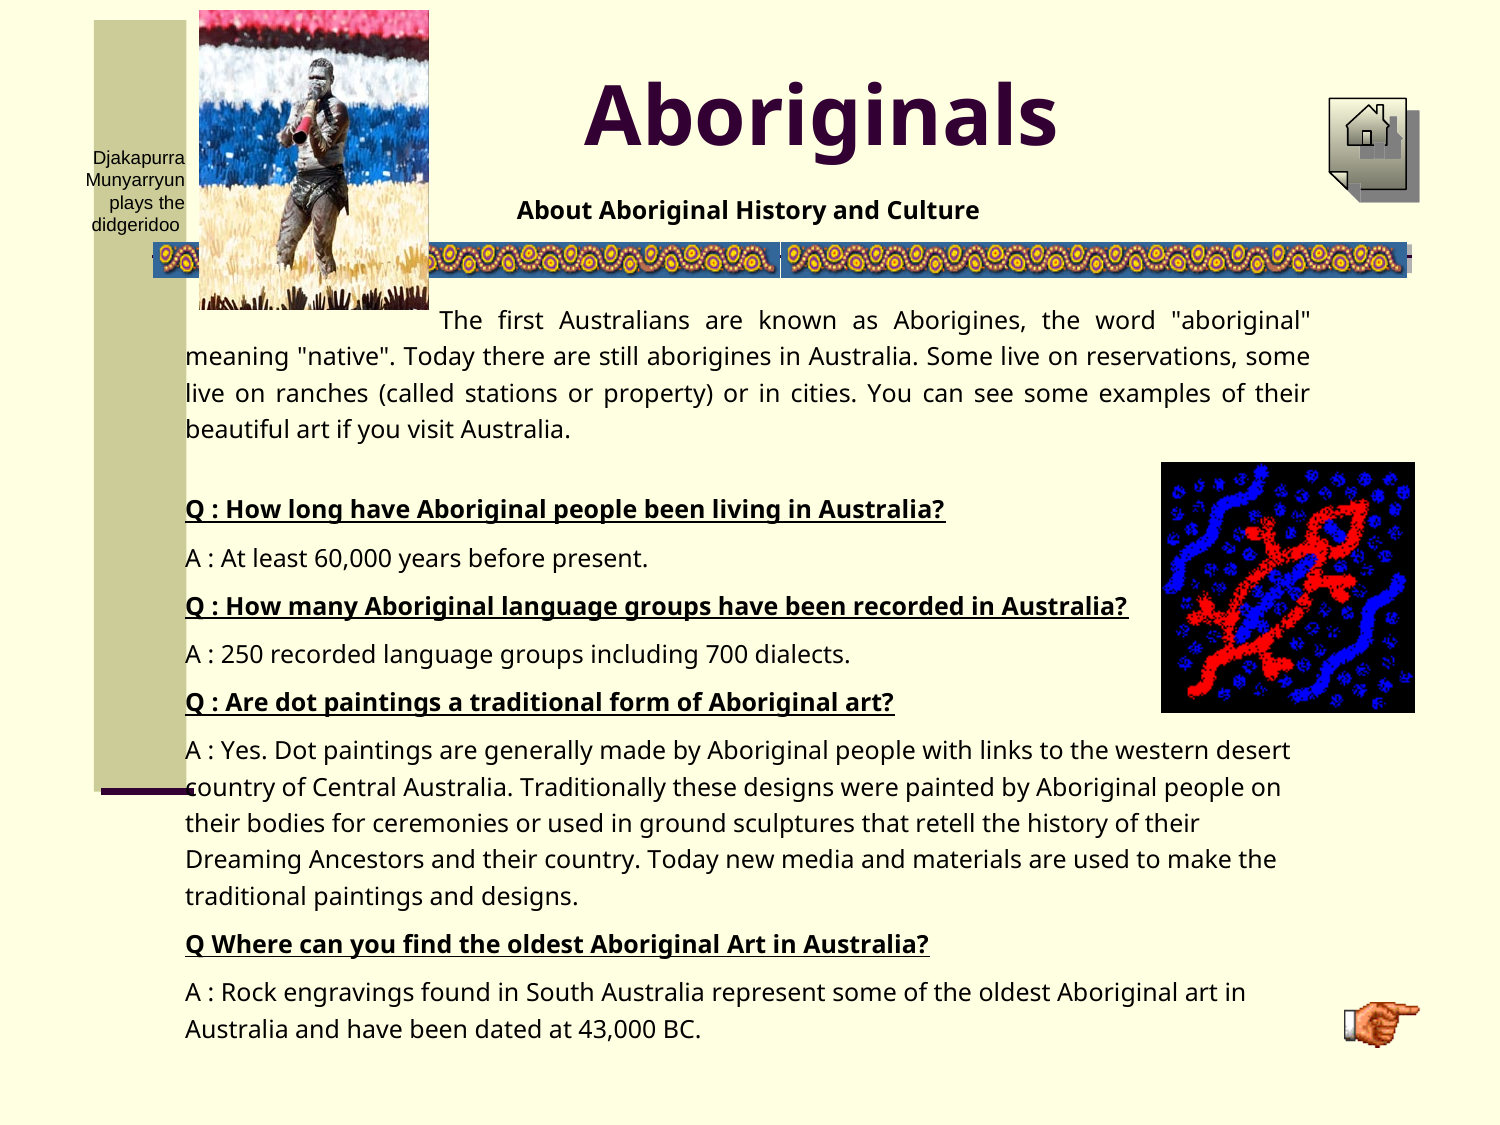

# Aboriginals
Djakapurra Munyarryun plays the didgeridoo
About Aboriginal History and Culture
The first Australians are known as Aborigines, the word "aboriginal" meaning "native". Today there are still aborigines in Australia. Some live on reservations, some live on ranches (called stations or property) or in cities. You can see some examples of their beautiful art if you visit Australia.
Q : How long have Aboriginal people been living in Australia?
A : At least 60,000 years before present.
Q : How many Aboriginal language groups have been recorded in Australia?
A : 250 recorded language groups including 700 dialects.
Q : Are dot paintings a traditional form of Aboriginal art?
A : Yes. Dot paintings are generally made by Aboriginal people with links to the western desert country of Central Australia. Traditionally these designs were painted by Aboriginal people on their bodies for ceremonies or used in ground sculptures that retell the history of their Dreaming Ancestors and their country. Today new media and materials are used to make the traditional paintings and designs.
Q Where can you find the oldest Aboriginal Art in Australia?
A : Rock engravings found in South Australia represent some of the oldest Aboriginal art in Australia and have been dated at 43,000 BC.